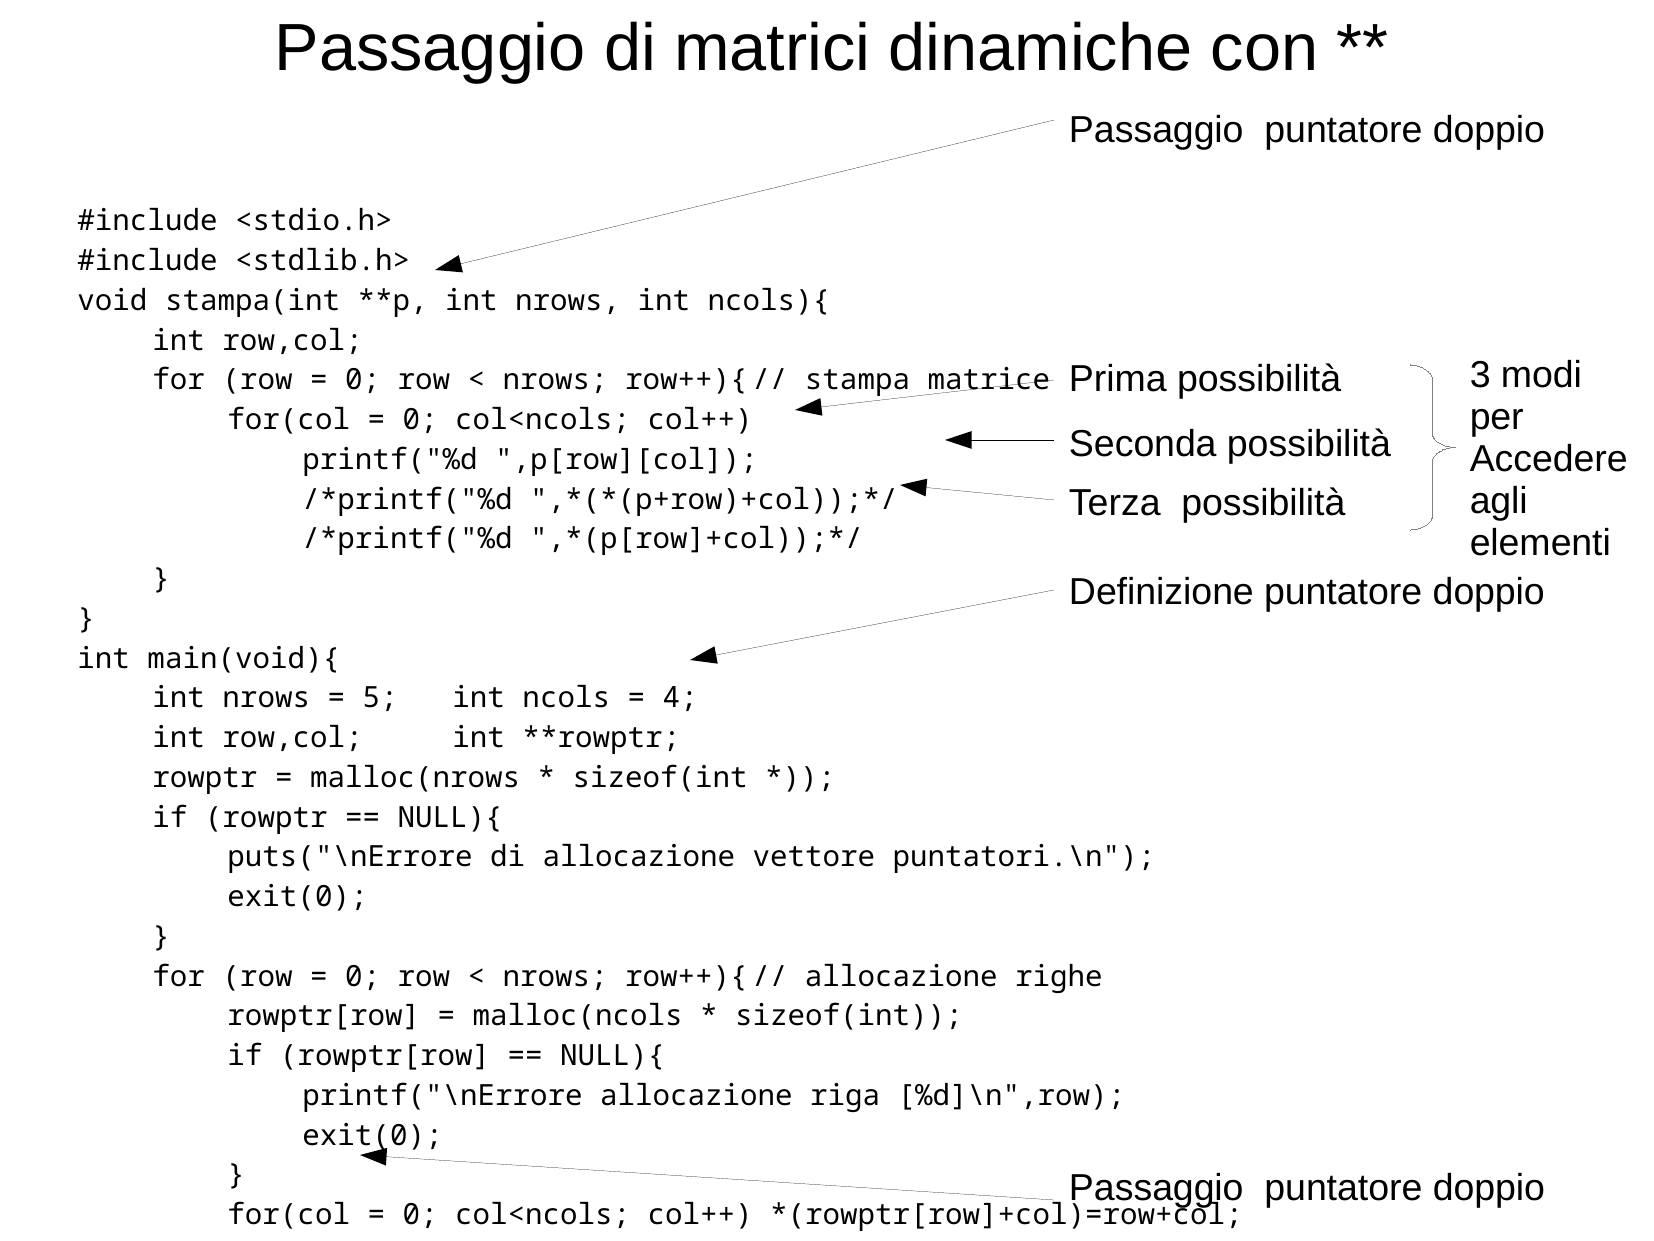

# Passaggio di matrici dinamiche con **
Passaggio puntatore doppio
#include <stdio.h>
#include <stdlib.h>
void stampa(int **p, int nrows, int ncols){
	int row,col;
	for (row = 0; row < nrows; row++){	// stampa matrice
		for(col = 0; col<ncols; col++)
			printf("%d ",p[row][col]);
			/*printf("%d ",*(*(p+row)+col));*/
			/*printf("%d ",*(p[row]+col));*/
	}
}
int main(void){
	int nrows = 5; 	int ncols = 4;
	int row,col;		int **rowptr;
 	rowptr = malloc(nrows * sizeof(int *));
	if (rowptr == NULL){
		puts("\nErrore di allocazione vettore puntatori.\n");
		exit(0);
	}
	for (row = 0; row < nrows; row++){	// allocazione righe
		rowptr[row] = malloc(ncols * sizeof(int));
		if (rowptr[row] == NULL){
			printf("\nErrore allocazione riga [%d]\n",row);
			exit(0);
		}
		for(col = 0; col<ncols; col++) *(rowptr[row]+col)=row+col;
	}
	stampa(rowptr,nrows,ncols);
	return 0;
}
3 modi per
Accedere agli
elementi
Prima possibilità
Seconda possibilità
Terza possibilità
Definizione puntatore doppio
Passaggio puntatore doppio